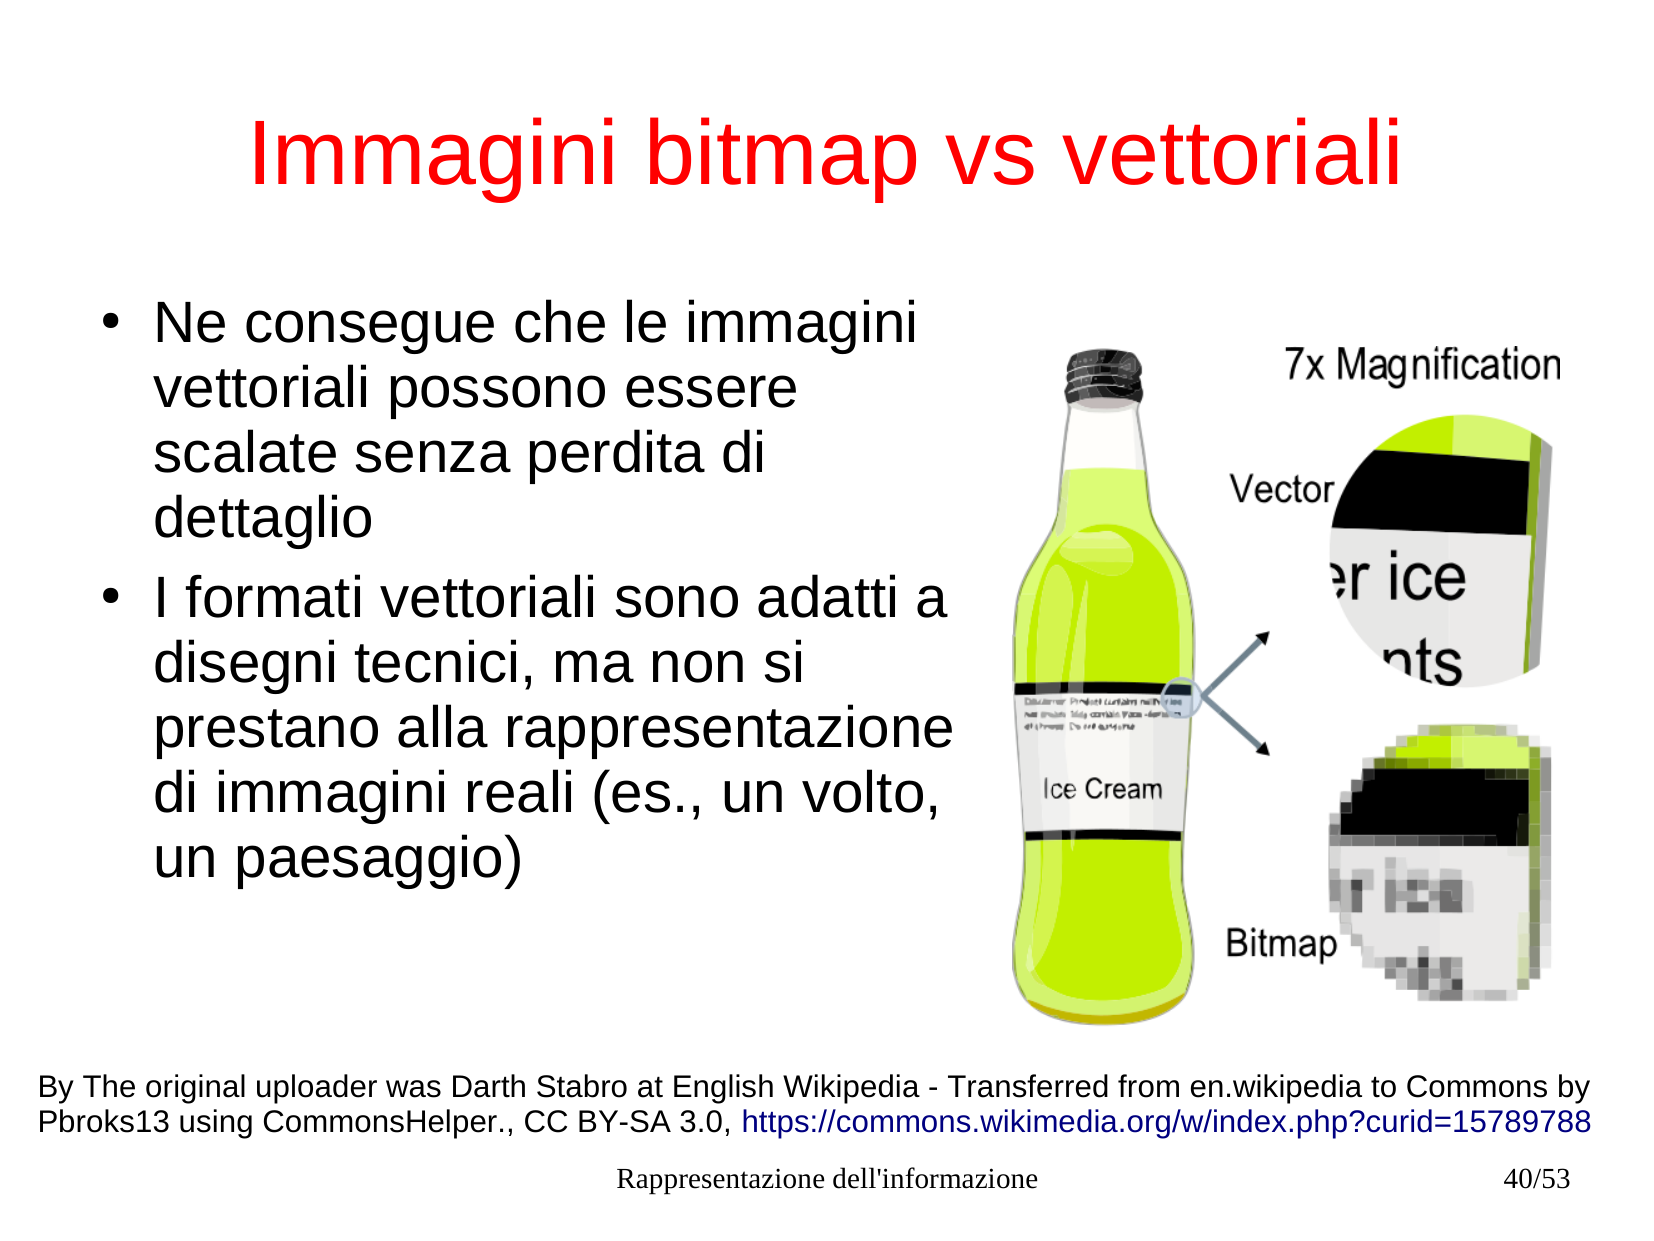

# Immagini bitmap vs vettoriali
Ne consegue che le immagini vettoriali possono essere scalate senza perdita di dettaglio
I formati vettoriali sono adatti a disegni tecnici, ma non si prestano alla rappresentazione di immagini reali (es., un volto, un paesaggio)
By The original uploader was Darth Stabro at English Wikipedia - Transferred from en.wikipedia to Commons by Pbroks13 using CommonsHelper., CC BY-SA 3.0, https://commons.wikimedia.org/w/index.php?curid=15789788
Rappresentazione dell'informazione
40